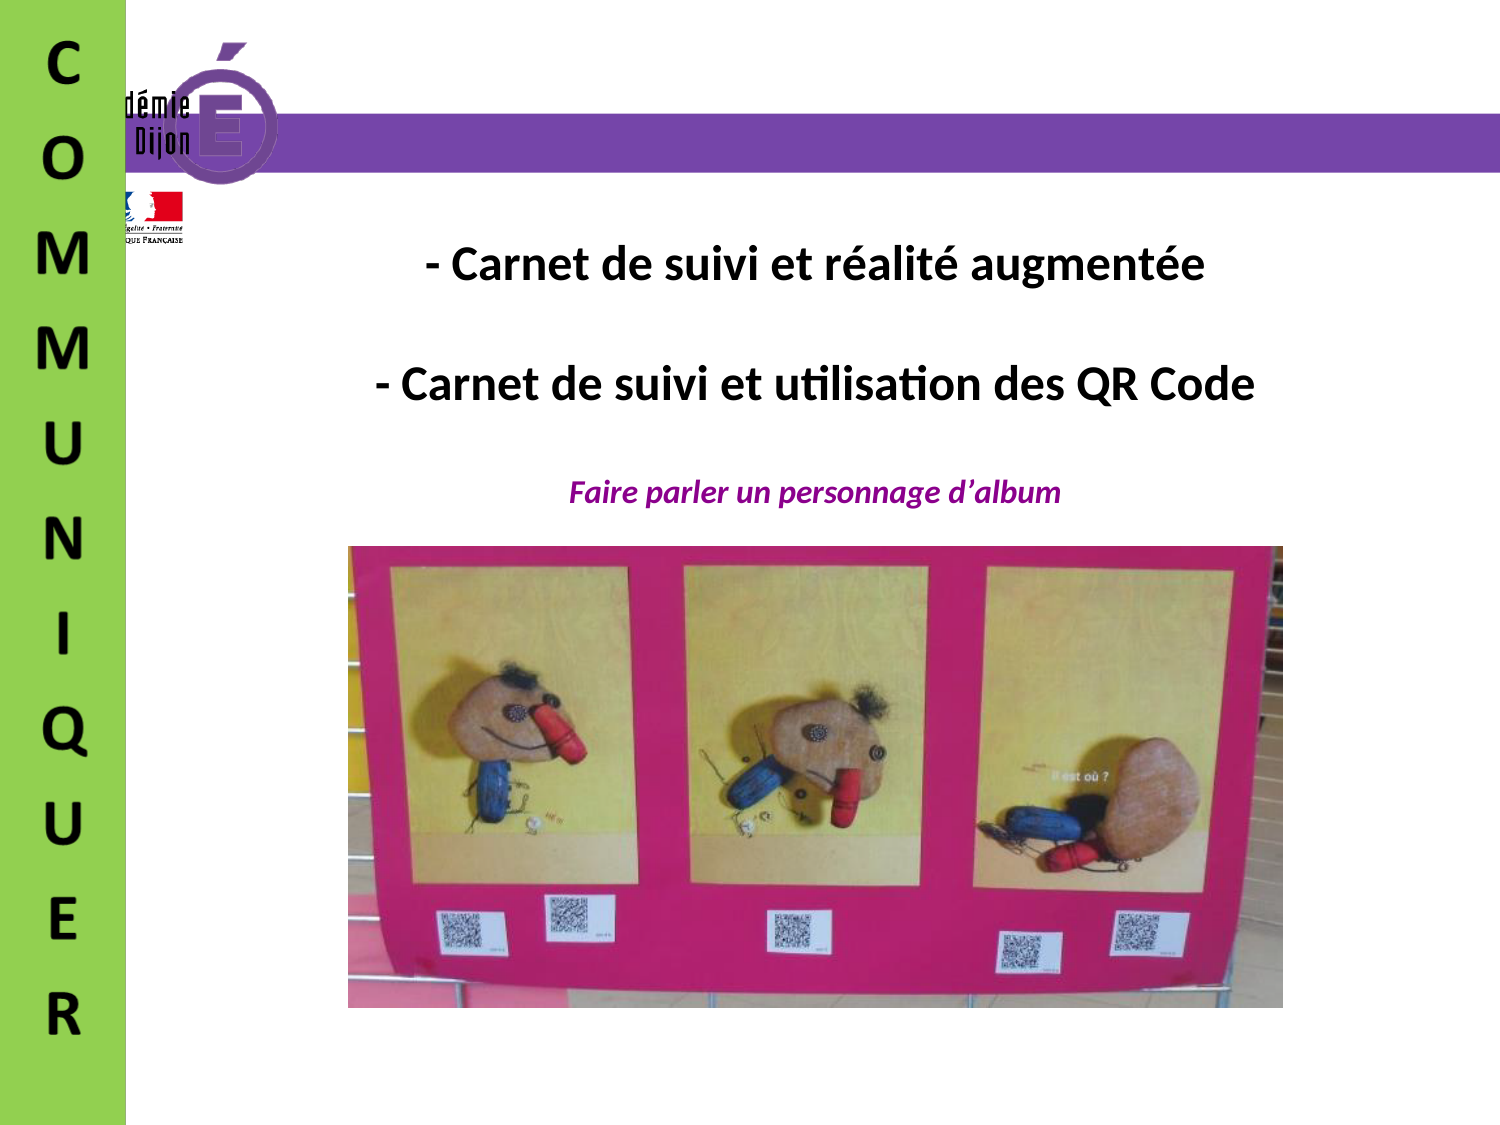

- Carnet de suivi et réalité augmentée
- Carnet de suivi et utilisation des QR Code
Faire parler un personnage d’album